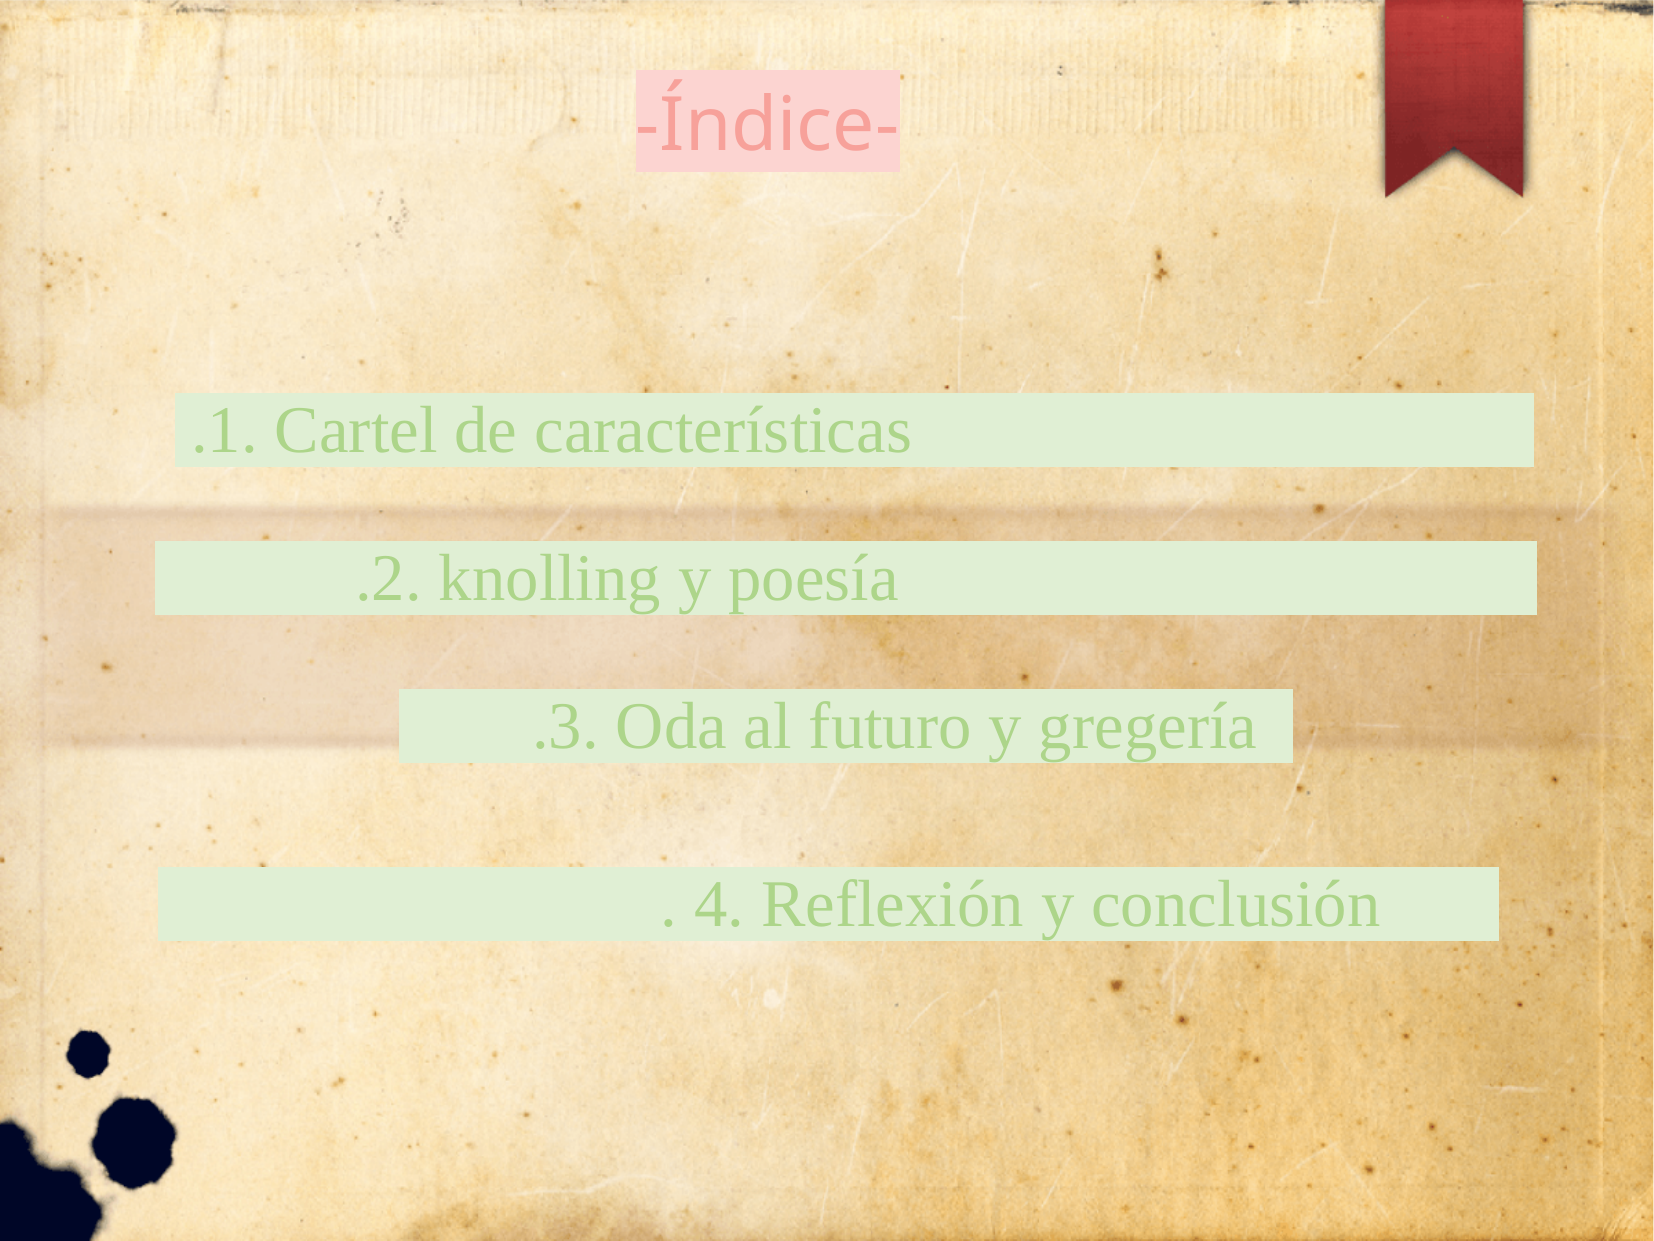

# -Índice-
 .1. Cartel de características .2. knolling y poesía .3. Oda al futuro y gregería
 . 4. Reflexión y conclusión